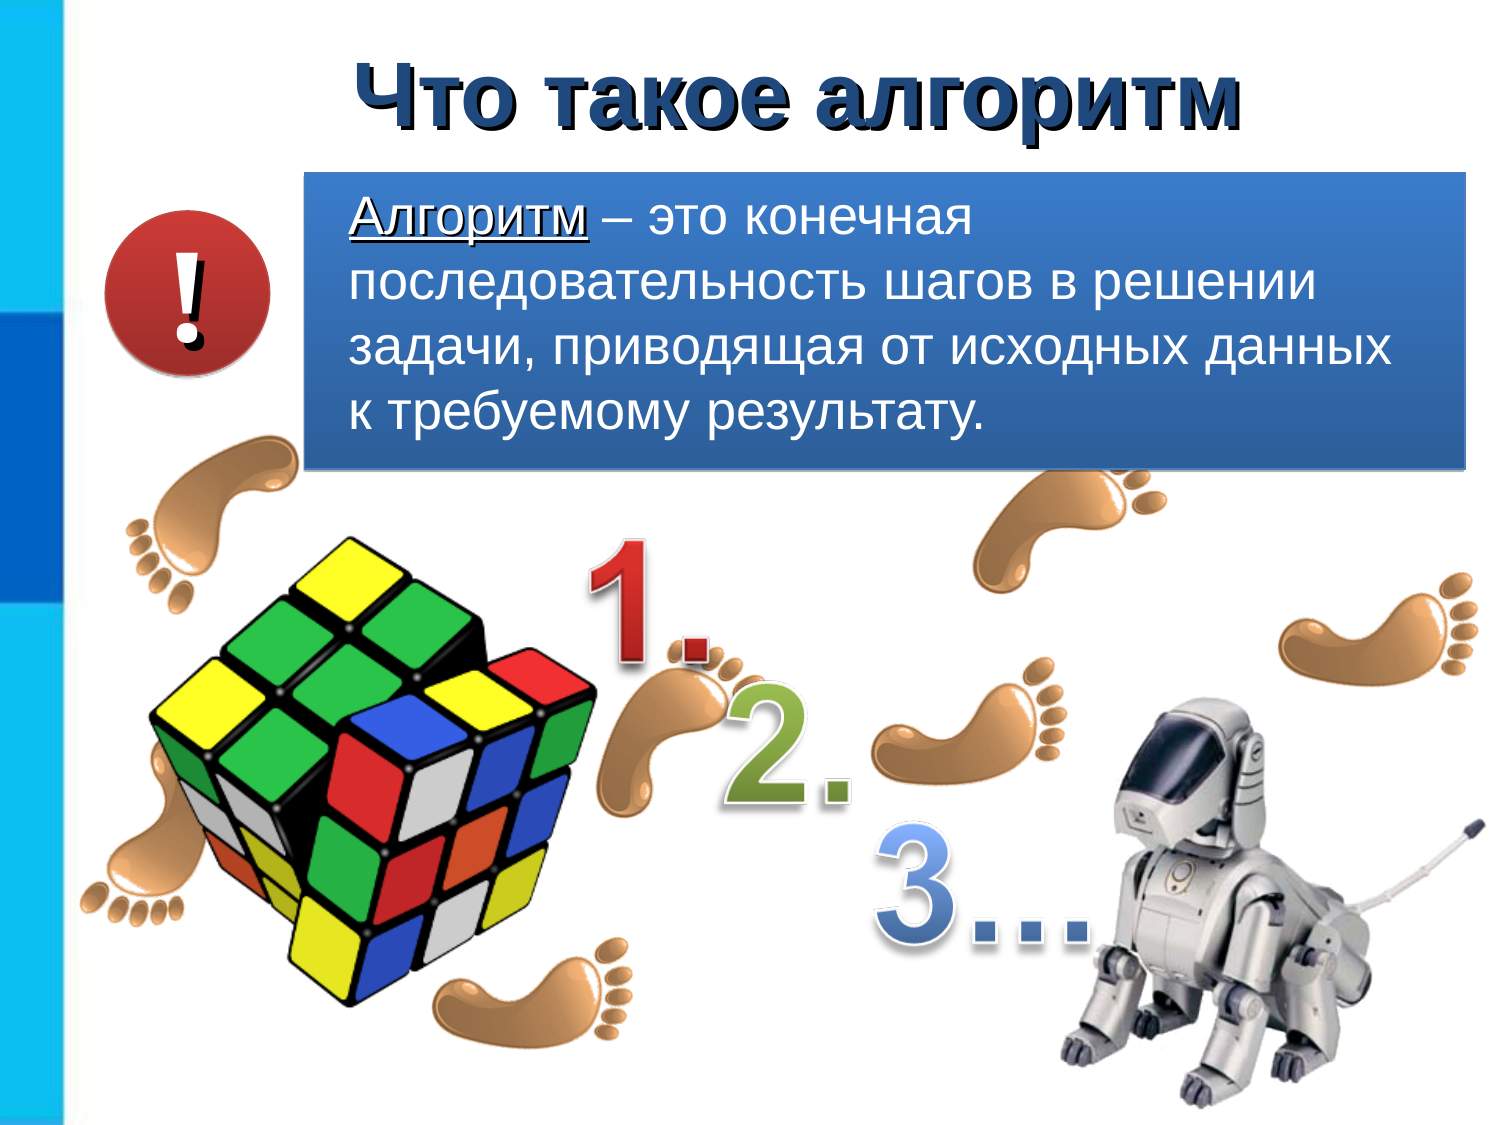

# Что такое алгоритм
Алгоритм – это конечная последовательность шагов в решении задачи, приводящая от исходных данных
к требуемому результату.
!